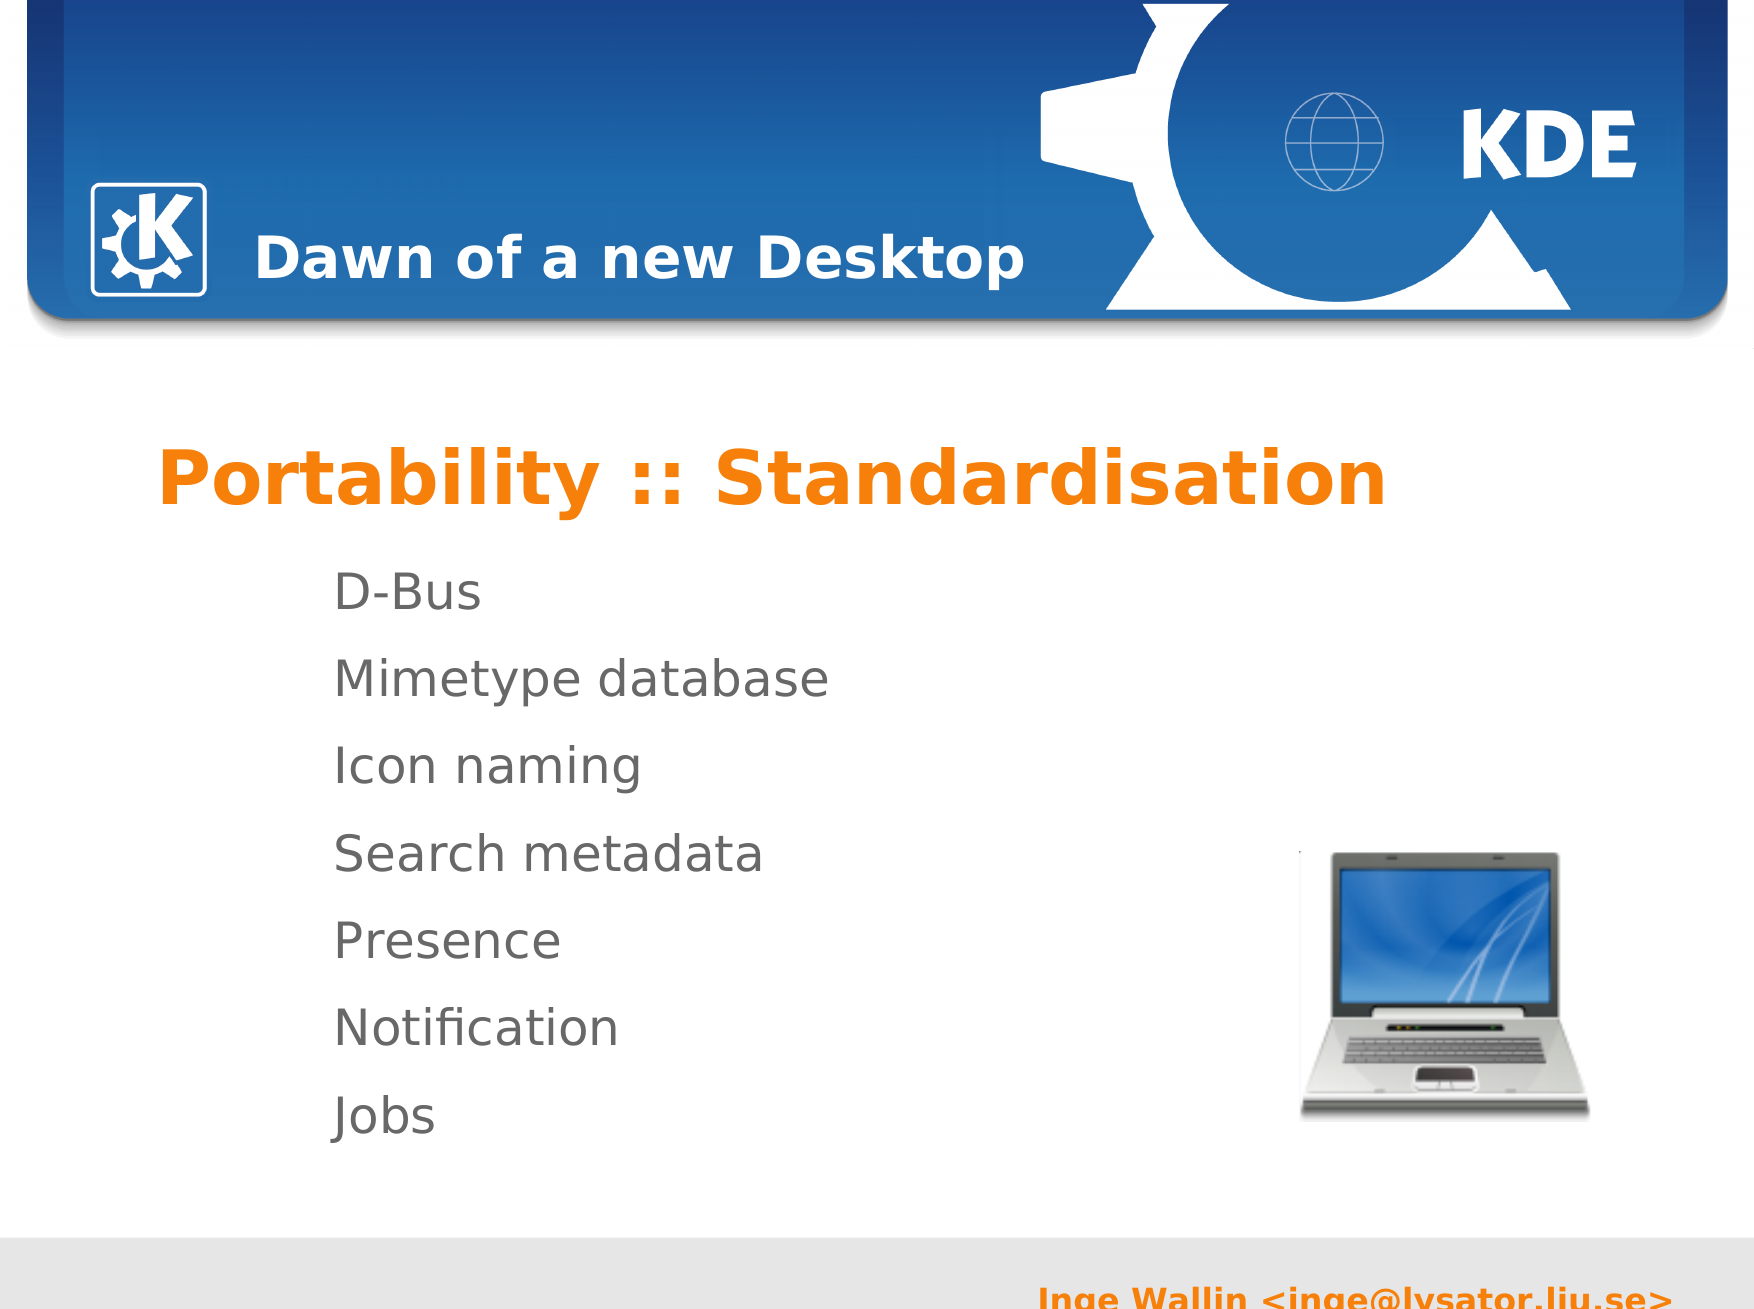

Dawn of a new Desktop
Portability :: Standardisation
D-Bus
Mimetype database
Icon naming
Search metadata
Presence
Notification
Jobs